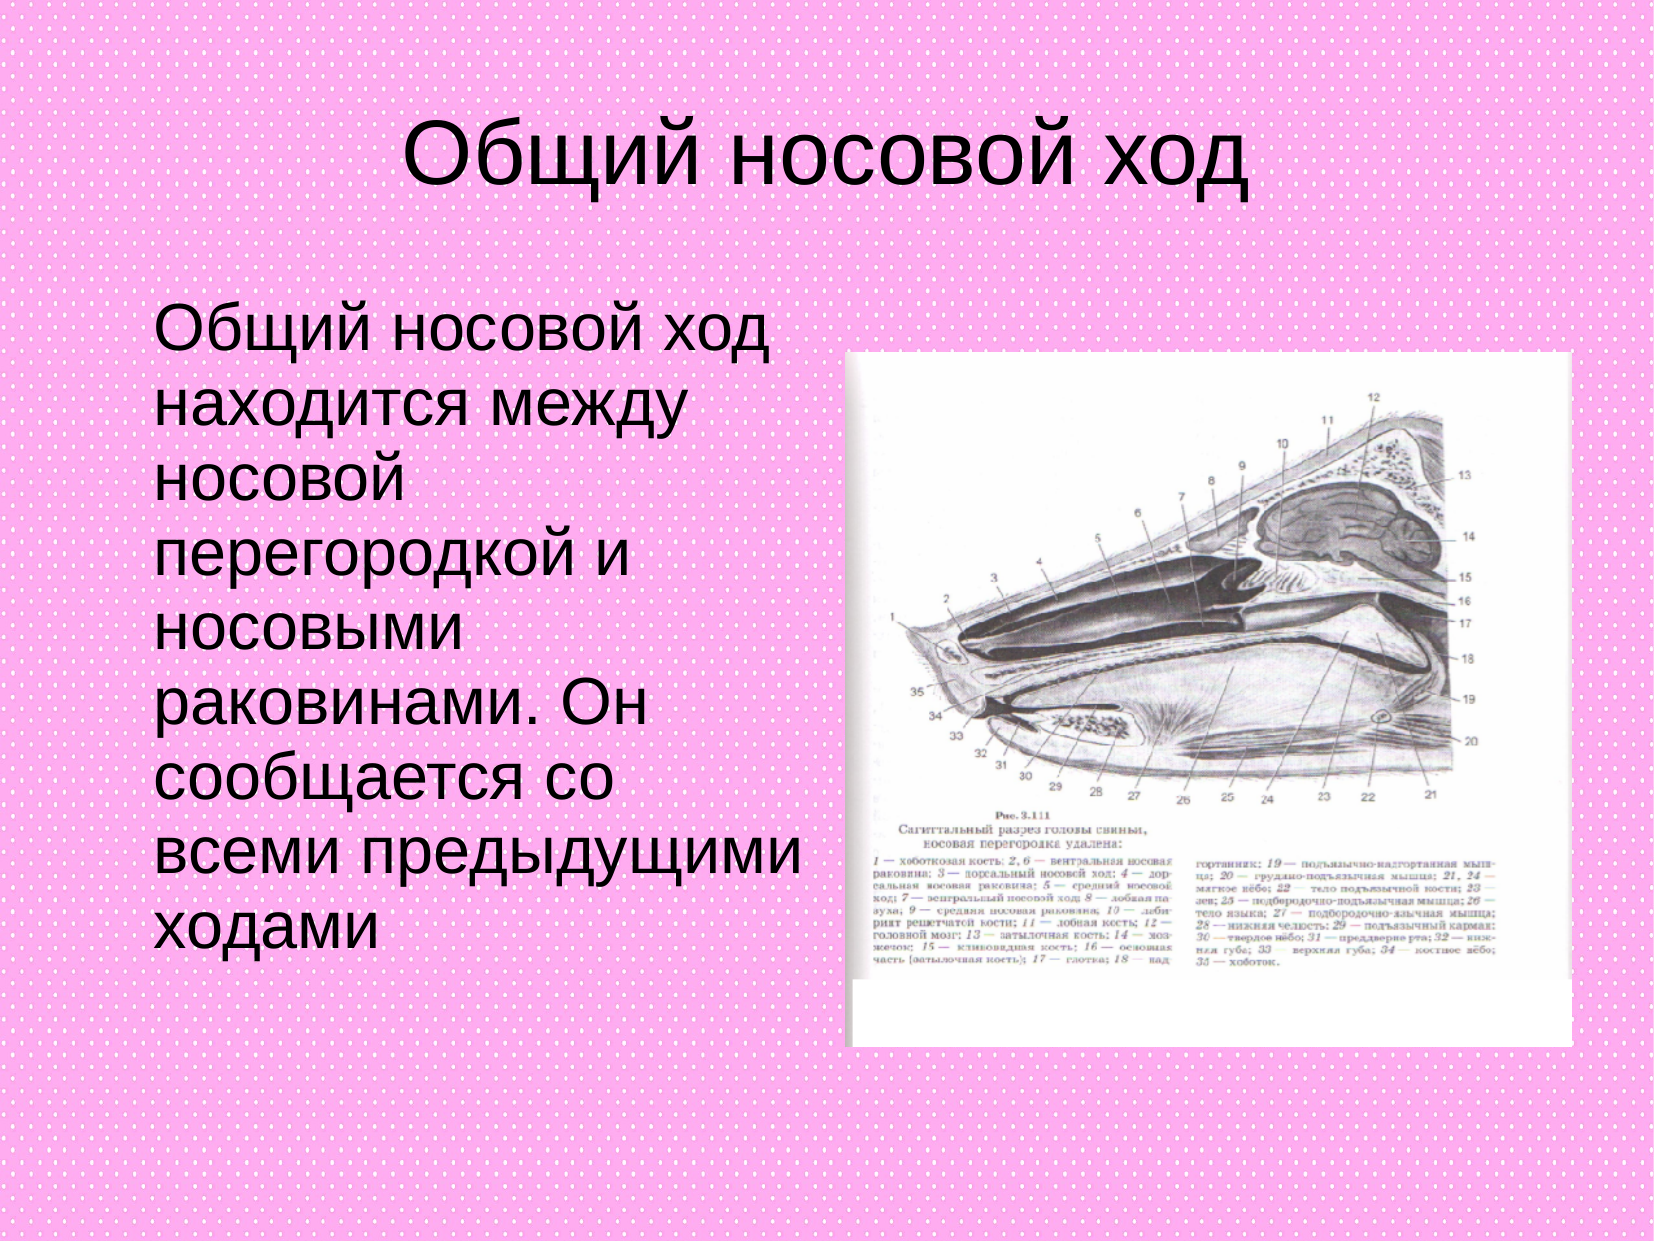

# Общий носовой ход
Общий носовой ход находится между носовой перегородкой и носовыми раковинами. Он сообщается со всеми предыдущими ходами